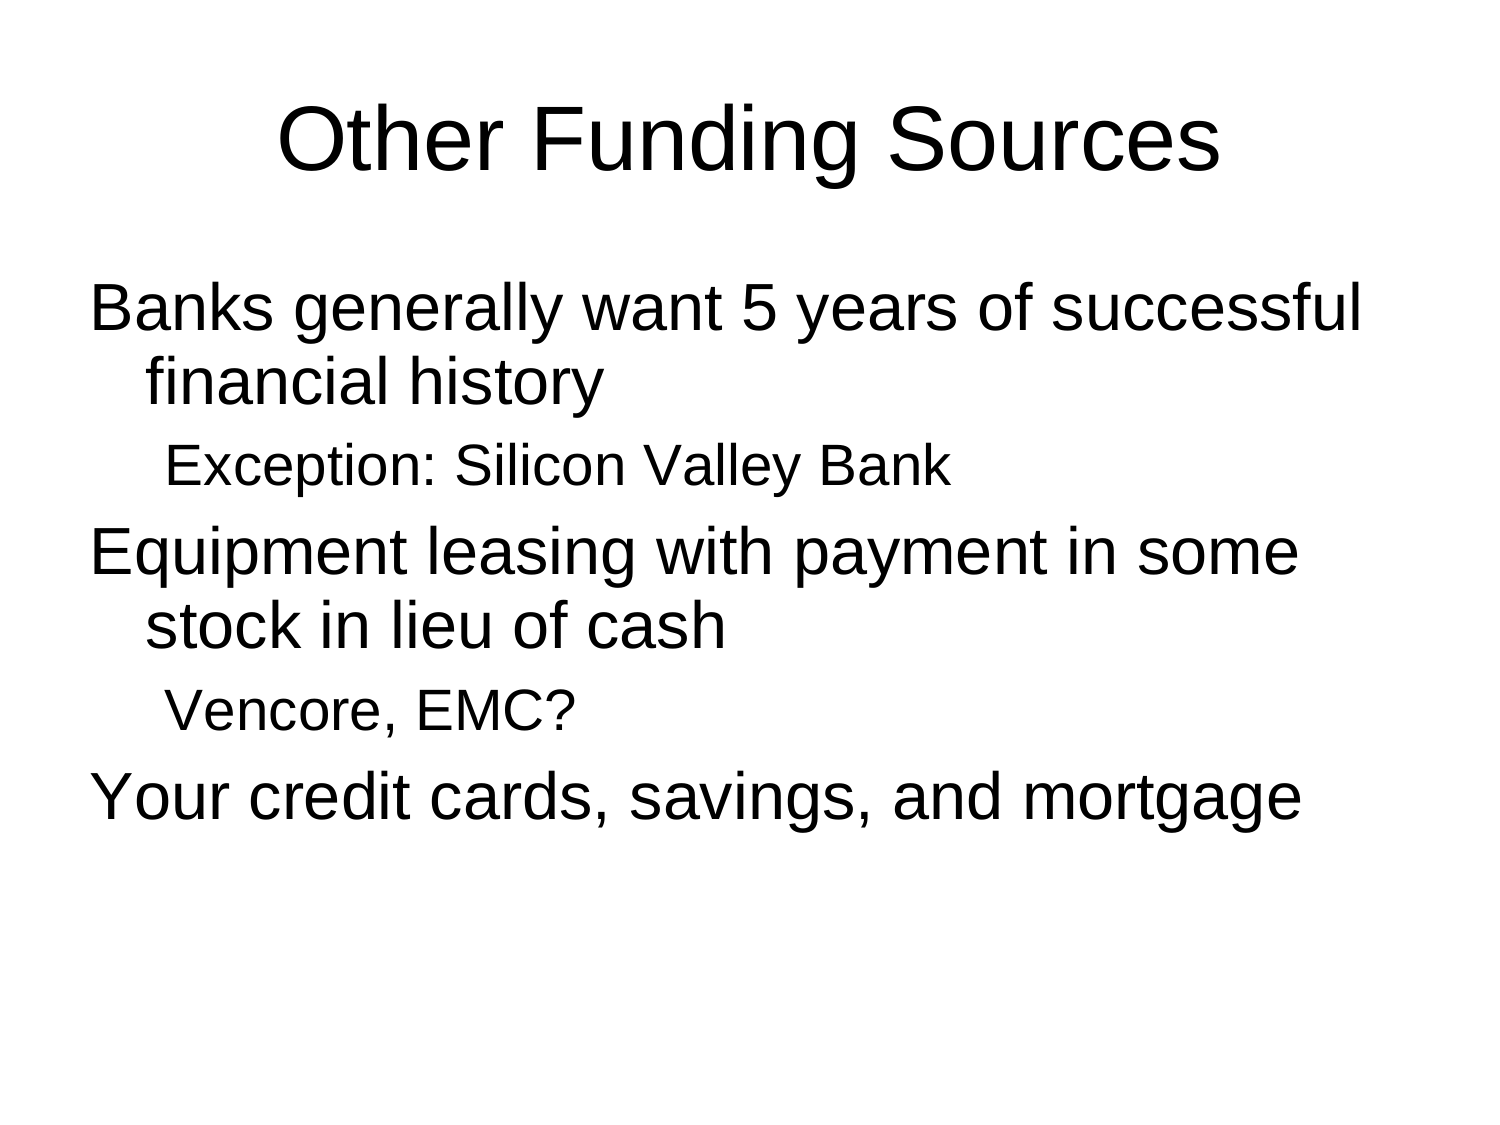

# Other Funding Sources
Banks generally want 5 years of successful financial history
Exception: Silicon Valley Bank
Equipment leasing with payment in some stock in lieu of cash
Vencore, EMC?
Your credit cards, savings, and mortgage